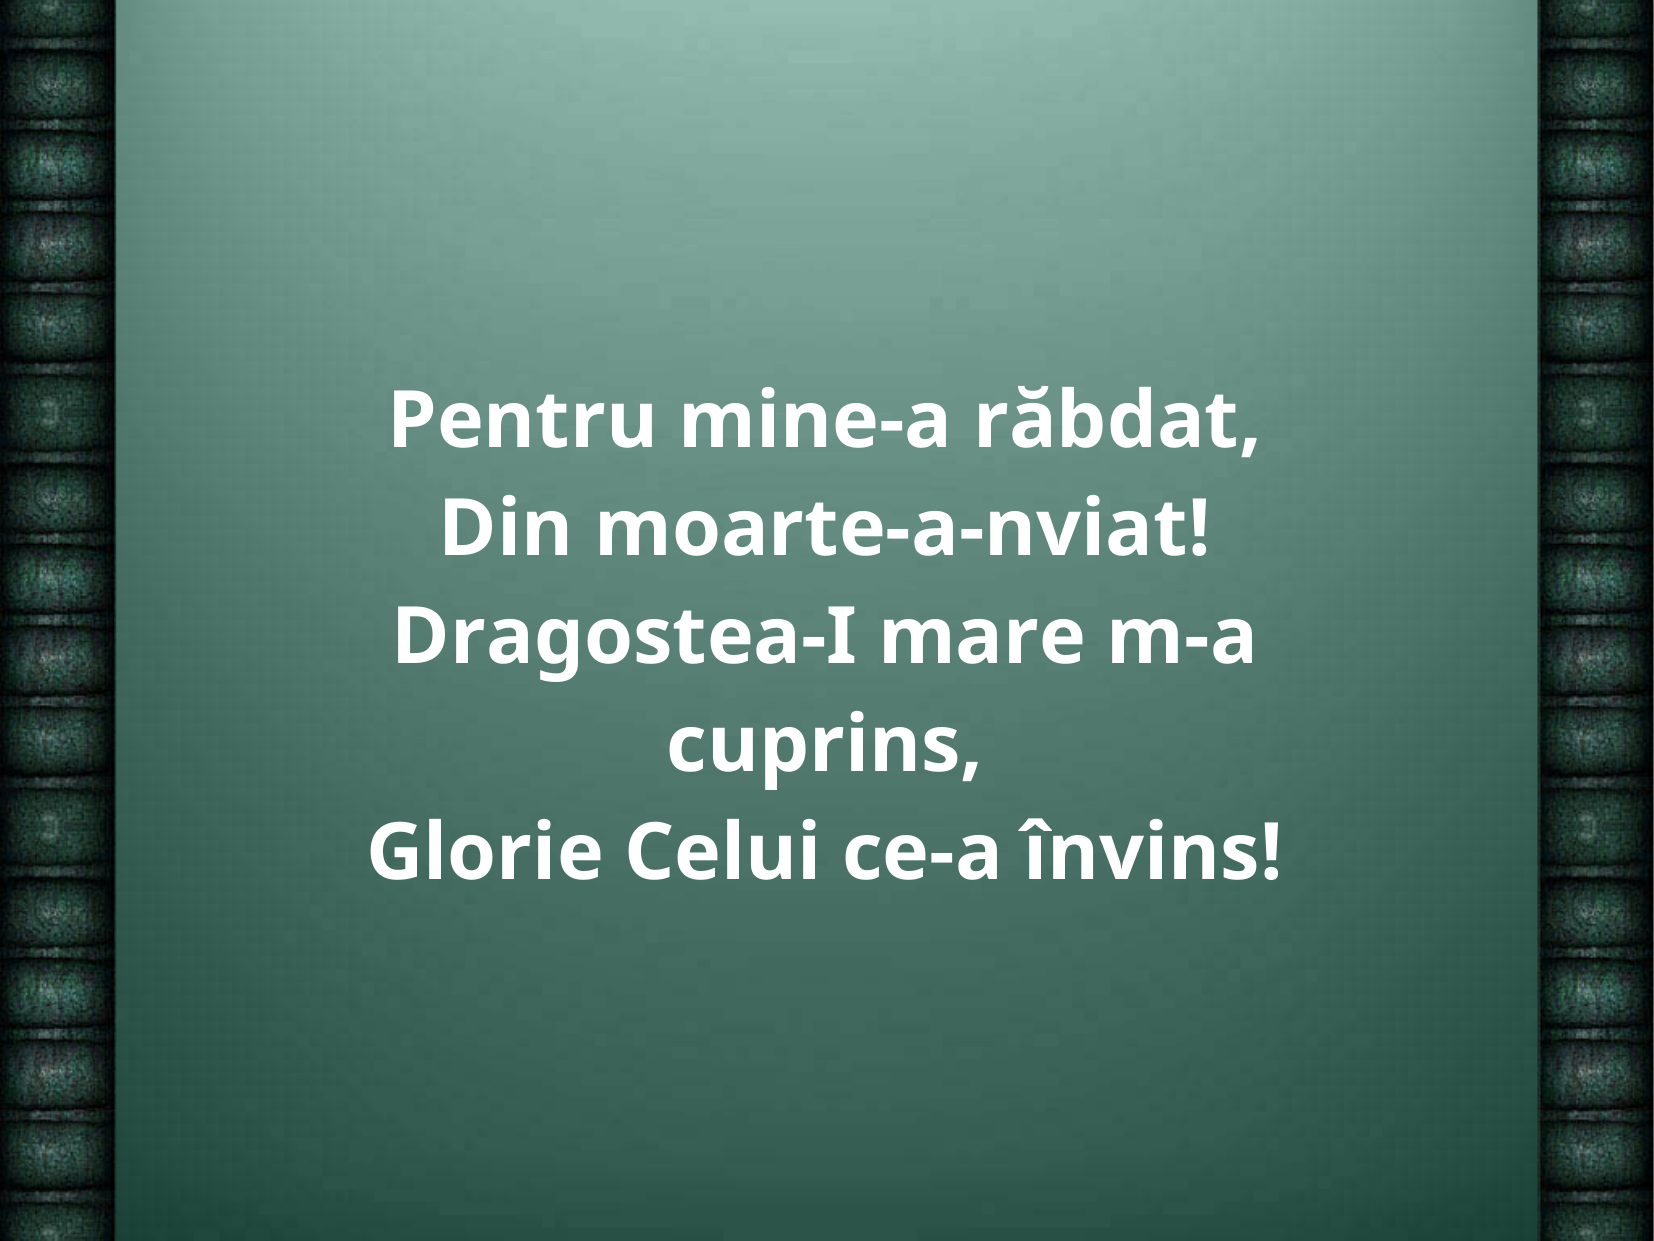

Pentru mine-a răbdat,
Din moarte-a-nviat!
Dragostea-I mare m-a cuprins,
Glorie Celui ce-a învins!